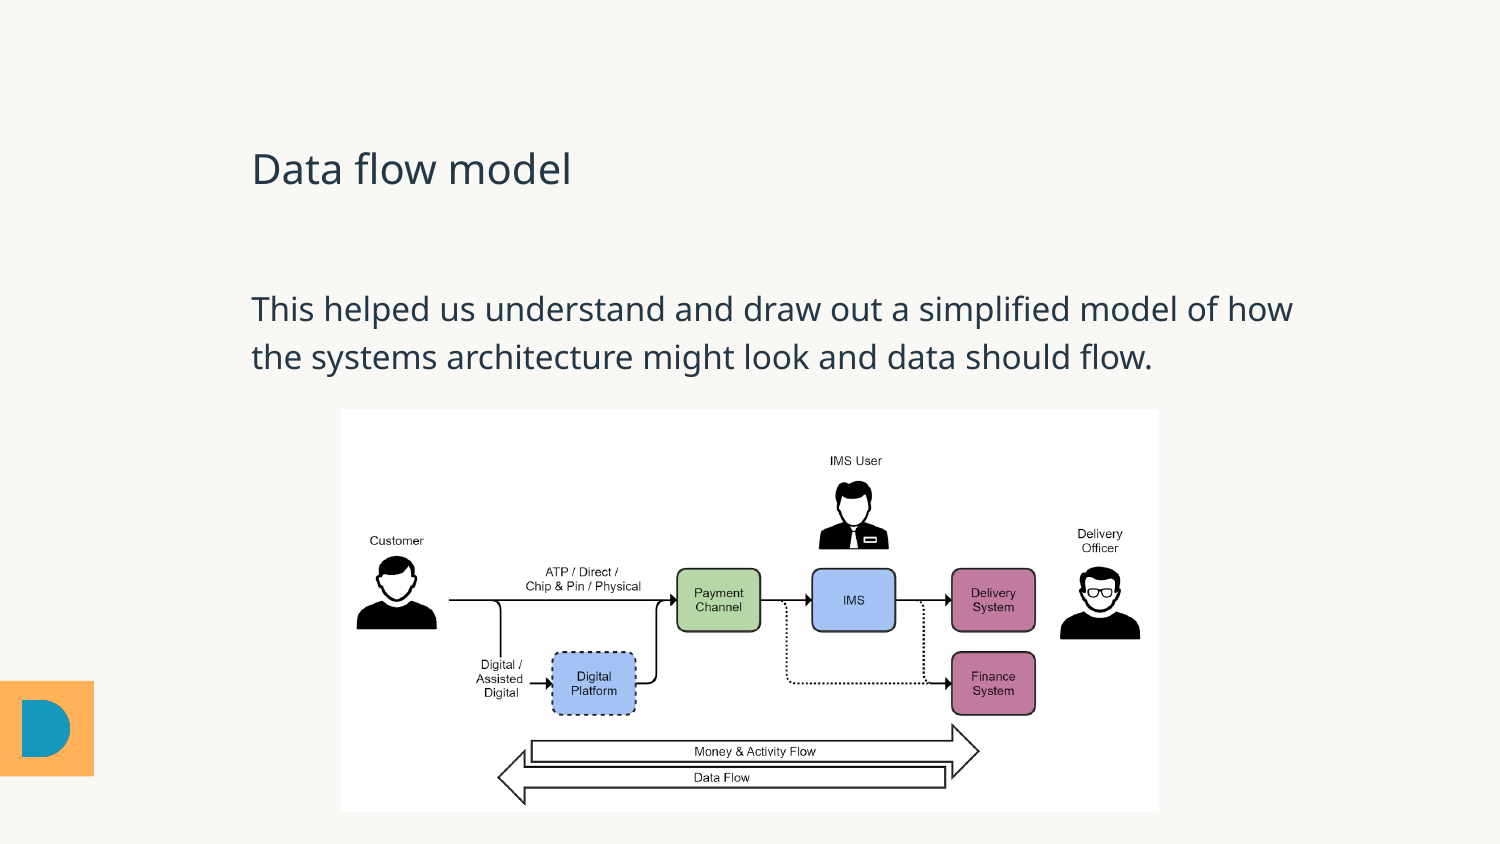

# Data flow model
This helped us understand and draw out a simplified model of how the systems architecture might look and data should flow.